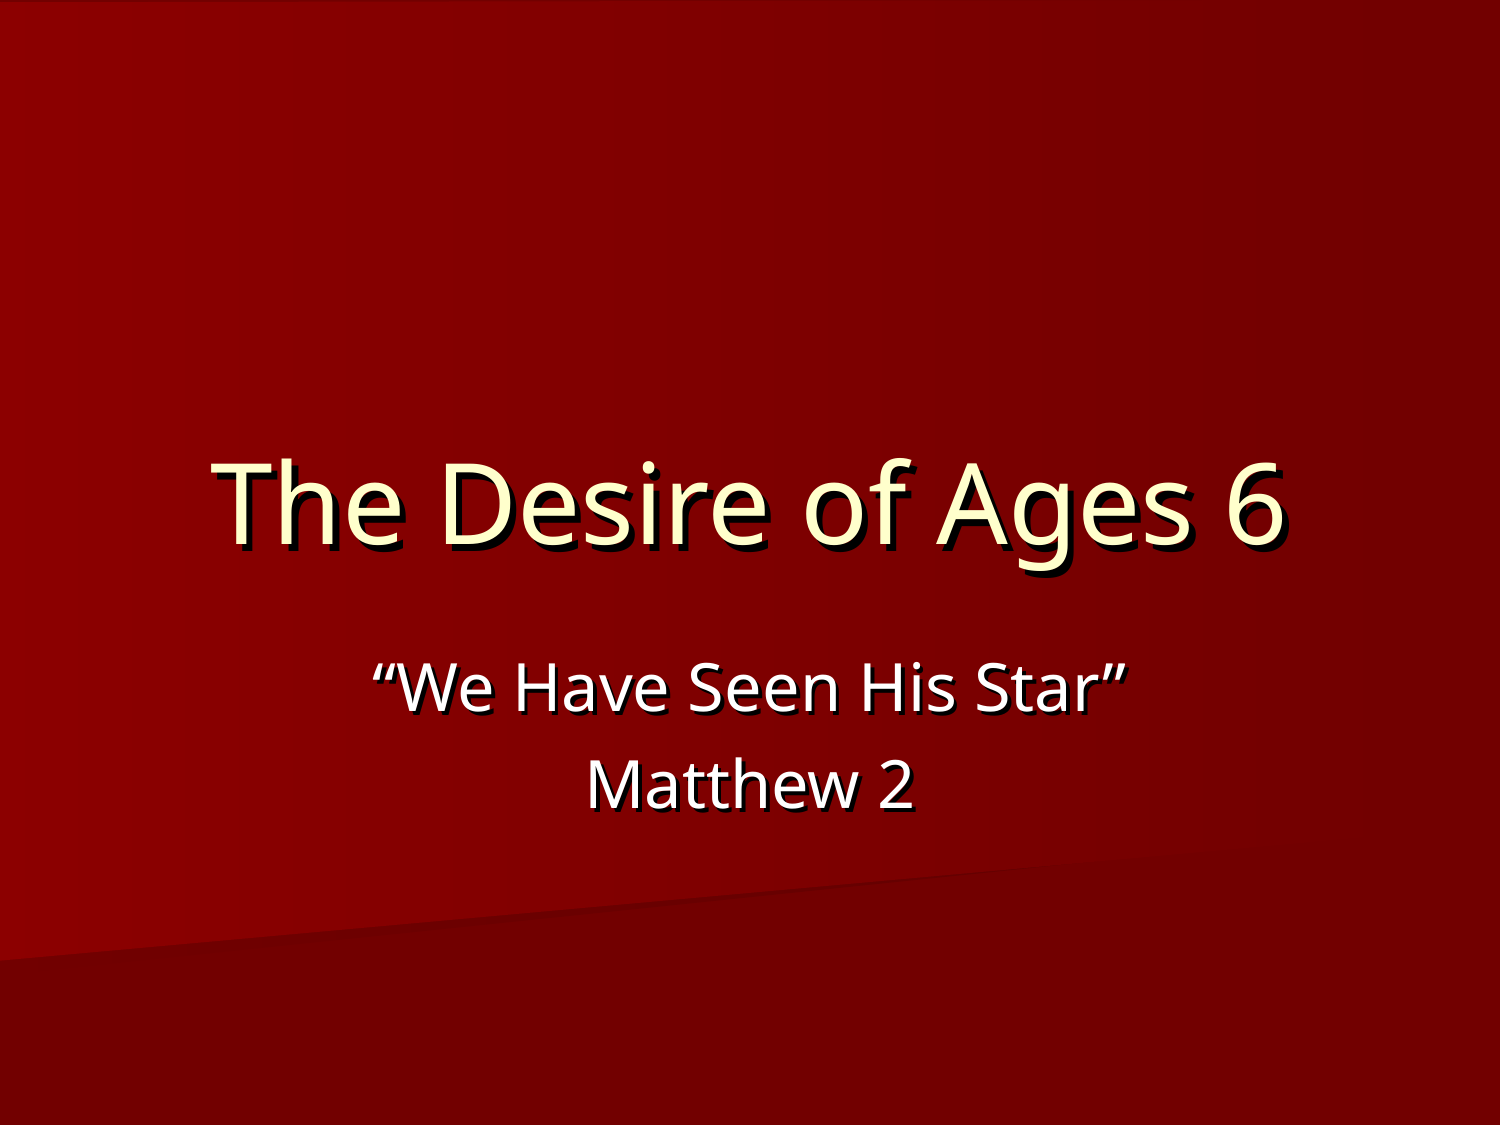

# The Desire of Ages 6
“We Have Seen His Star”
Matthew 2